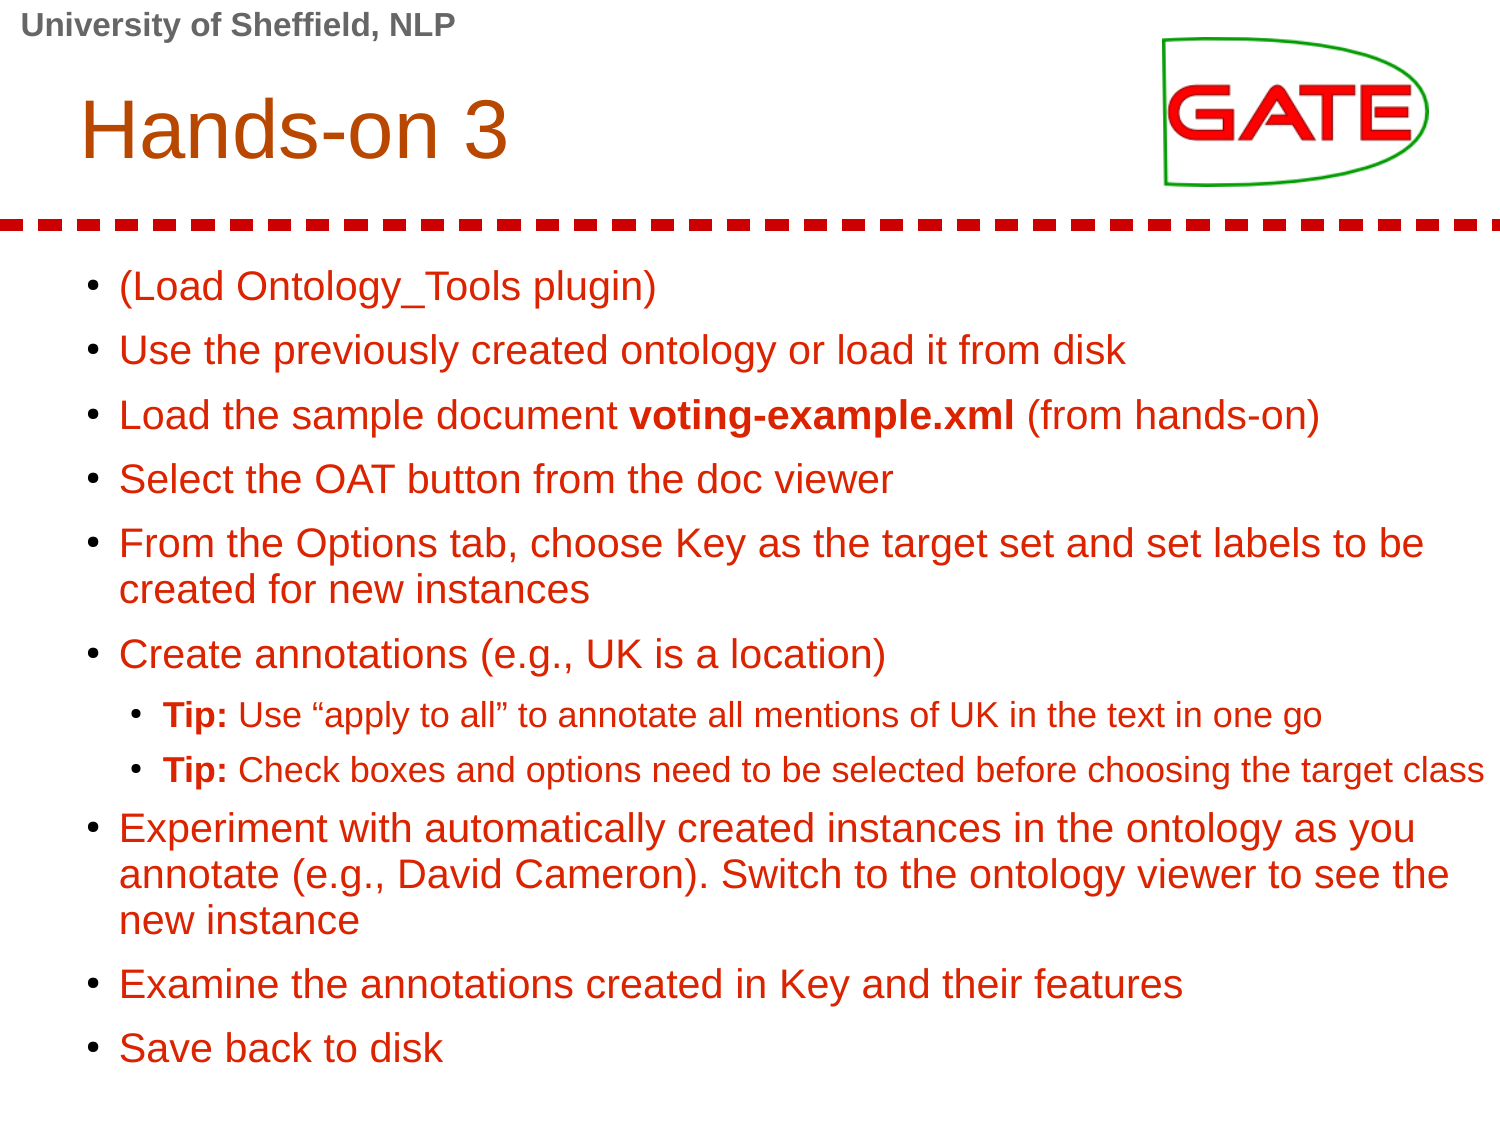

# Hands-on 3
(Load Ontology_Tools plugin)
Use the previously created ontology or load it from disk
Load the sample document voting-example.xml (from hands-on)
Select the OAT button from the doc viewer
From the Options tab, choose Key as the target set and set labels to be created for new instances
Create annotations (e.g., UK is a location)
Tip: Use “apply to all” to annotate all mentions of UK in the text in one go
Tip: Check boxes and options need to be selected before choosing the target class
Experiment with automatically created instances in the ontology as you annotate (e.g., David Cameron). Switch to the ontology viewer to see the new instance
Examine the annotations created in Key and their features
Save back to disk